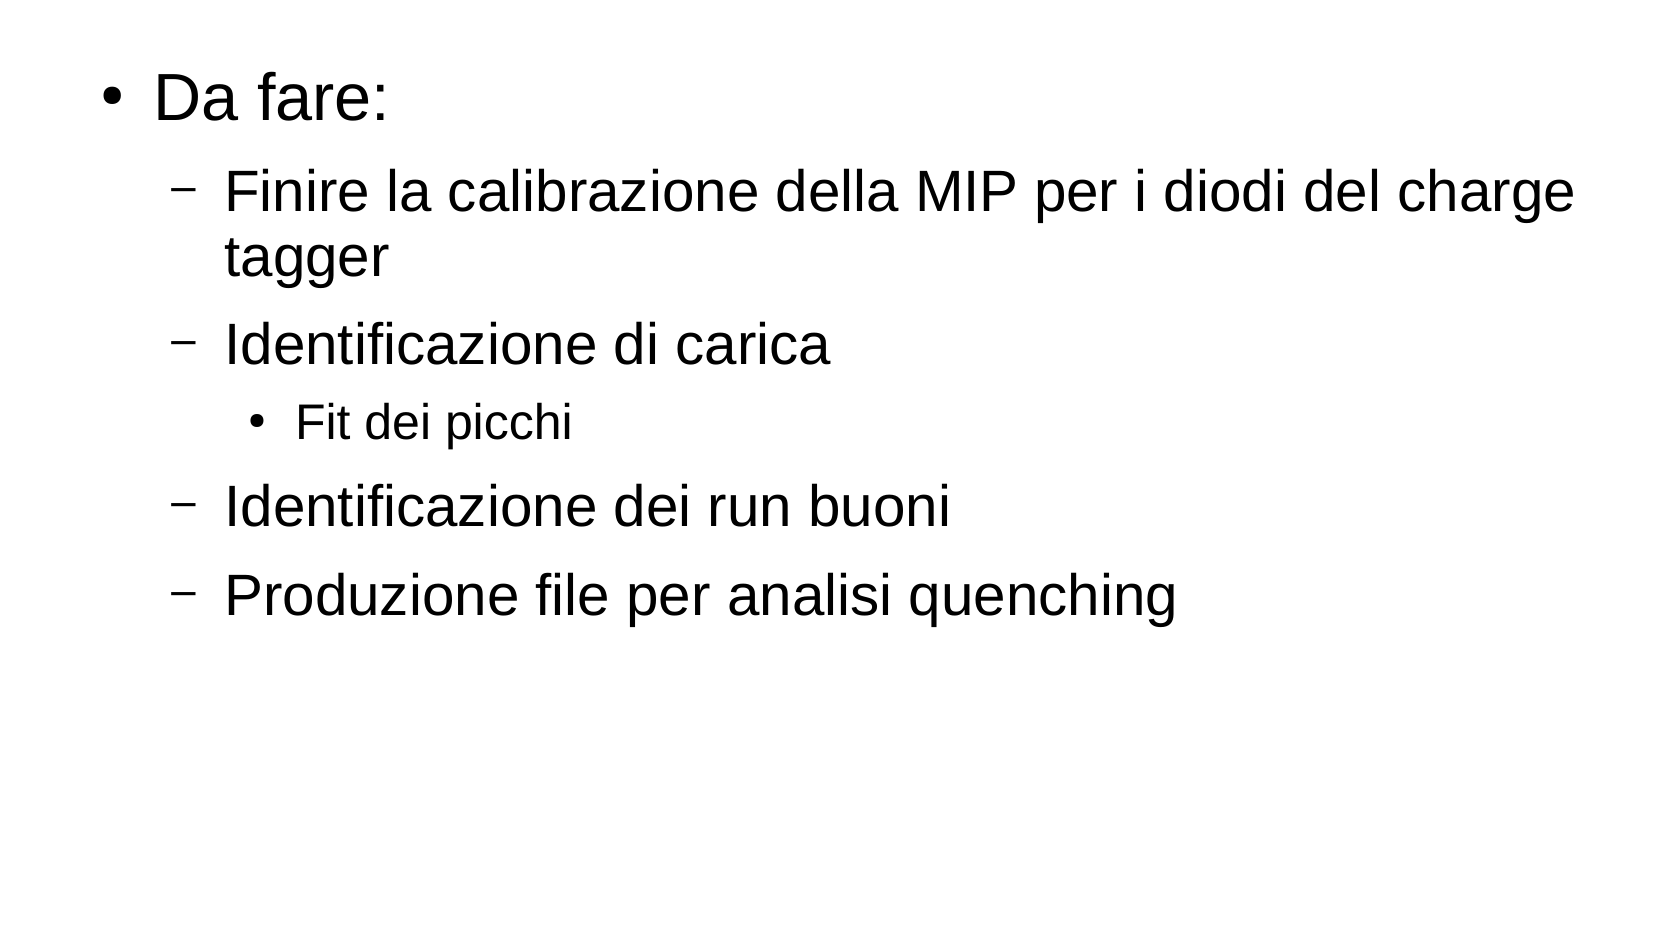

# Da fare:
Finire la calibrazione della MIP per i diodi del charge tagger
Identificazione di carica
Fit dei picchi
Identificazione dei run buoni
Produzione file per analisi quenching